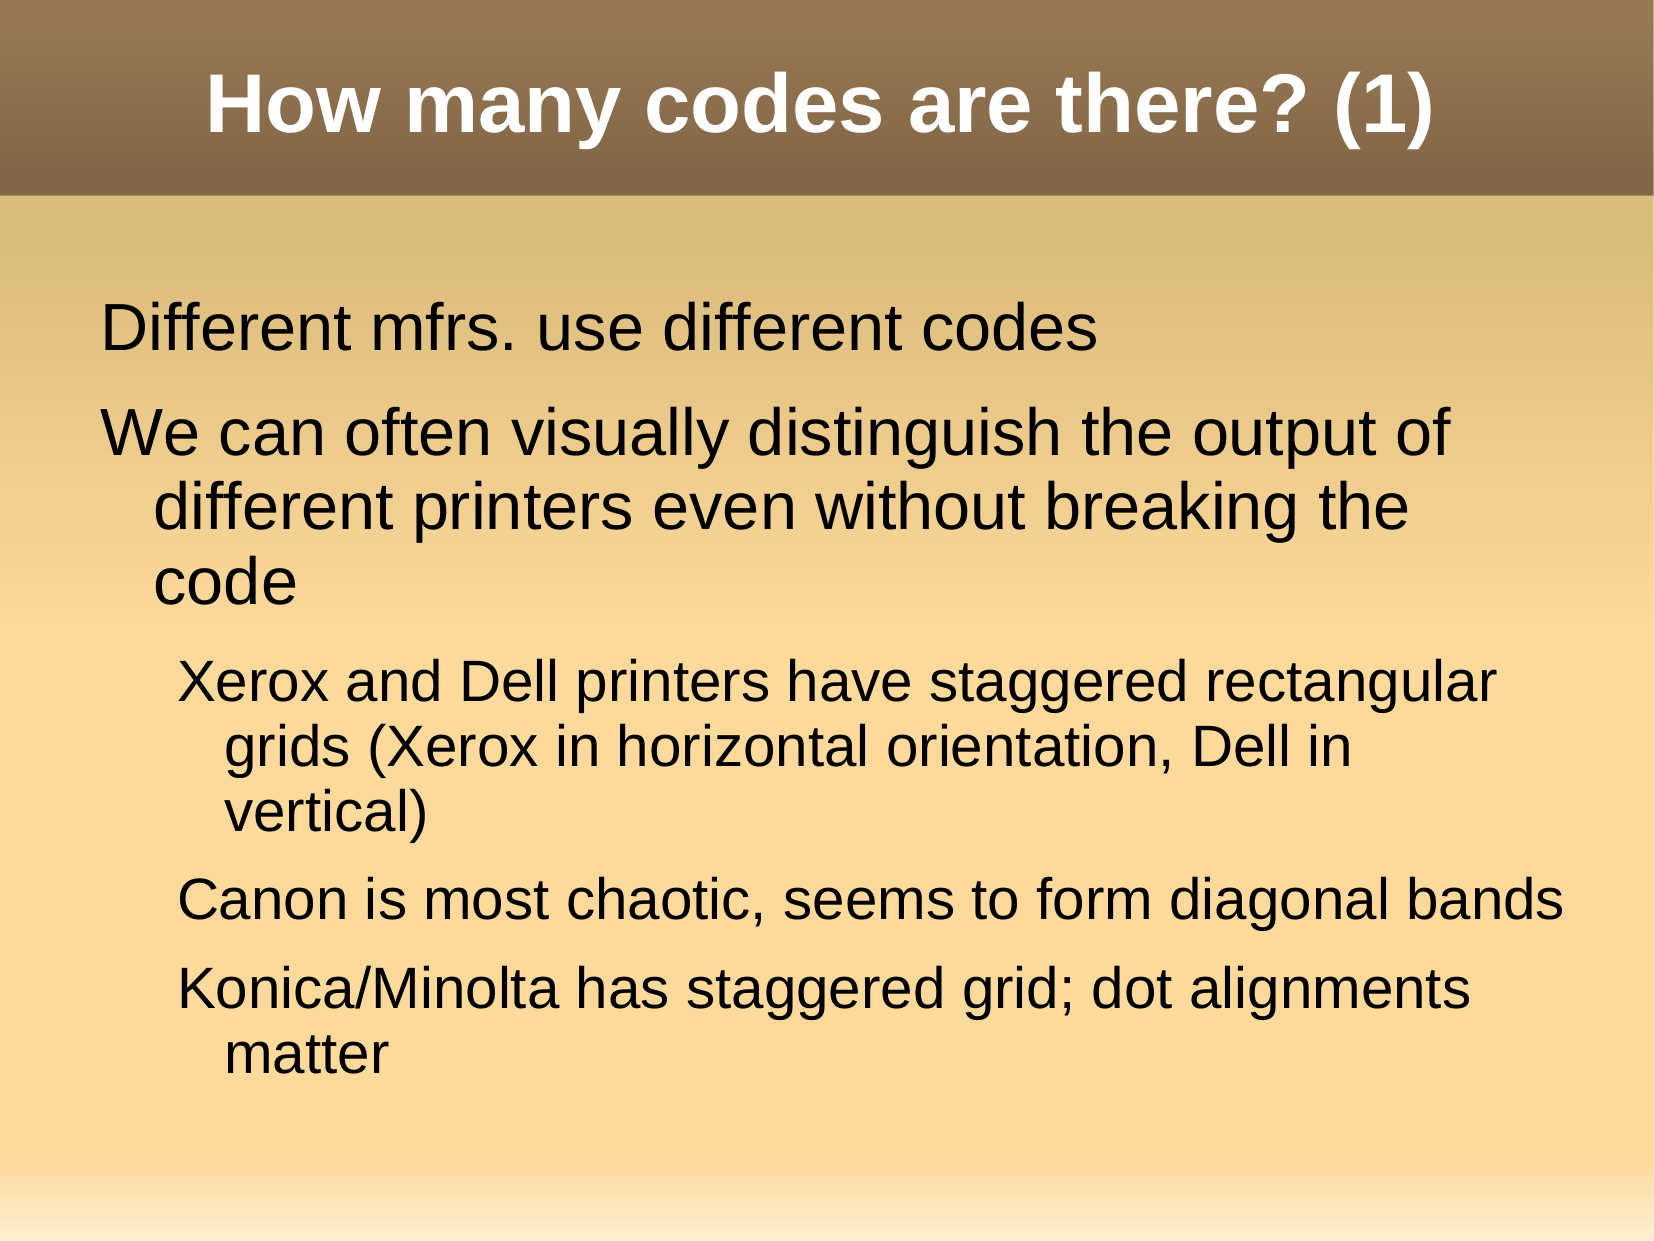

# How many codes are there? (1)
Different mfrs. use different codes
We can often visually distinguish the output of different printers even without breaking the code
Xerox and Dell printers have staggered rectangular grids (Xerox in horizontal orientation, Dell in vertical)
Canon is most chaotic, seems to form diagonal bands
Konica/Minolta has staggered grid; dot alignments matter